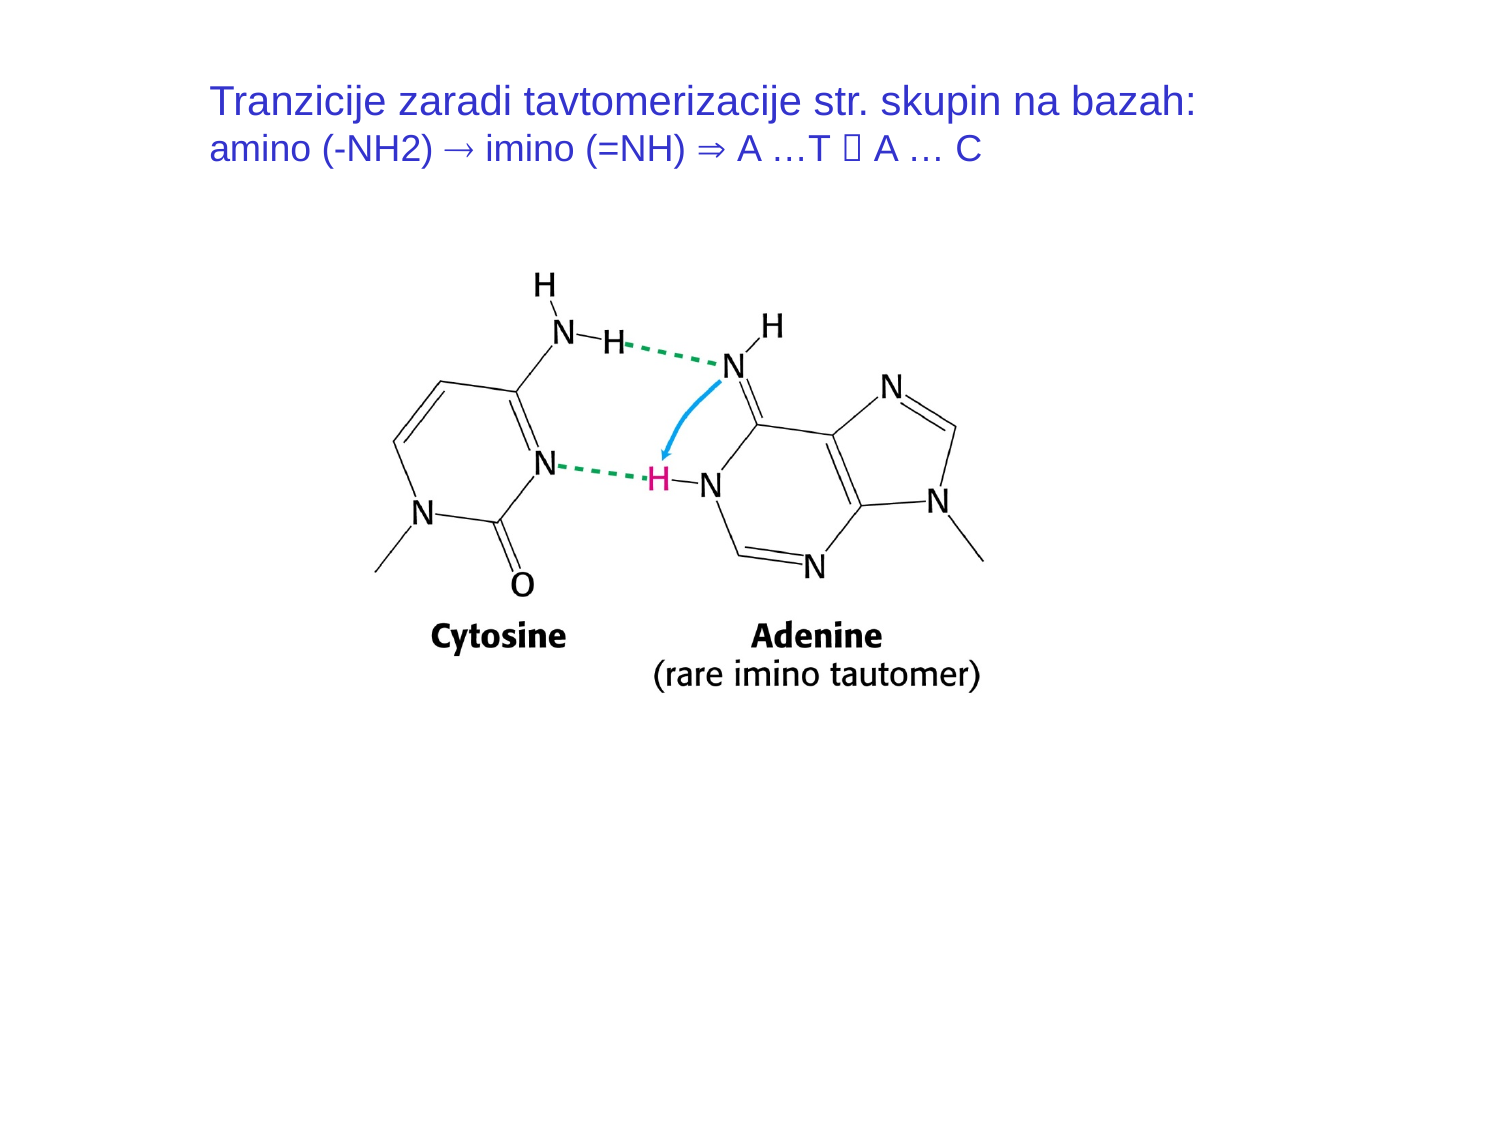

Tranzicije zaradi tavtomerizacije str. skupin na bazah:
amino (-NH2)  imino (=NH)  A …T  A … C